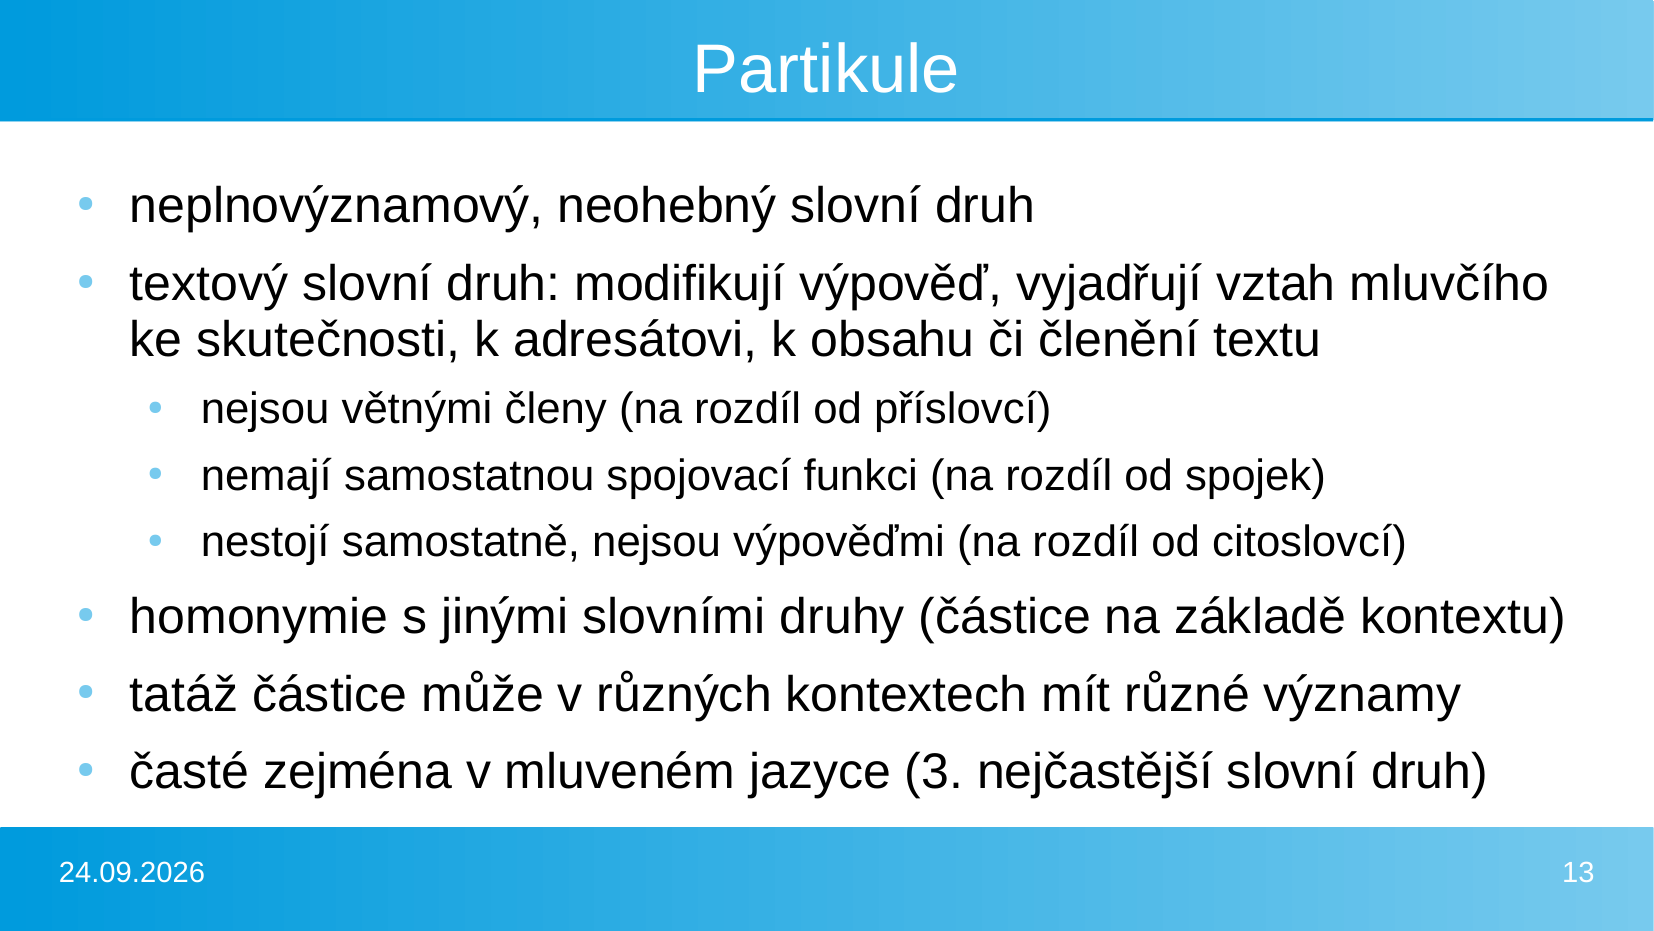

# Partikule
neplnovýznamový, neohebný slovní druh
textový slovní druh: modifikují výpověď, vyjadřují vztah mluvčího ke skutečnosti, k adresátovi, k obsahu či členění textu
nejsou větnými členy (na rozdíl od příslovcí)
nemají samostatnou spojovací funkci (na rozdíl od spojek)
nestojí samostatně, nejsou výpověďmi (na rozdíl od citoslovcí)
homonymie s jinými slovními druhy (částice na základě kontextu)
tatáž částice může v různých kontextech mít různé významy
časté zejména v mluveném jazyce (3. nejčastější slovní druh)
13